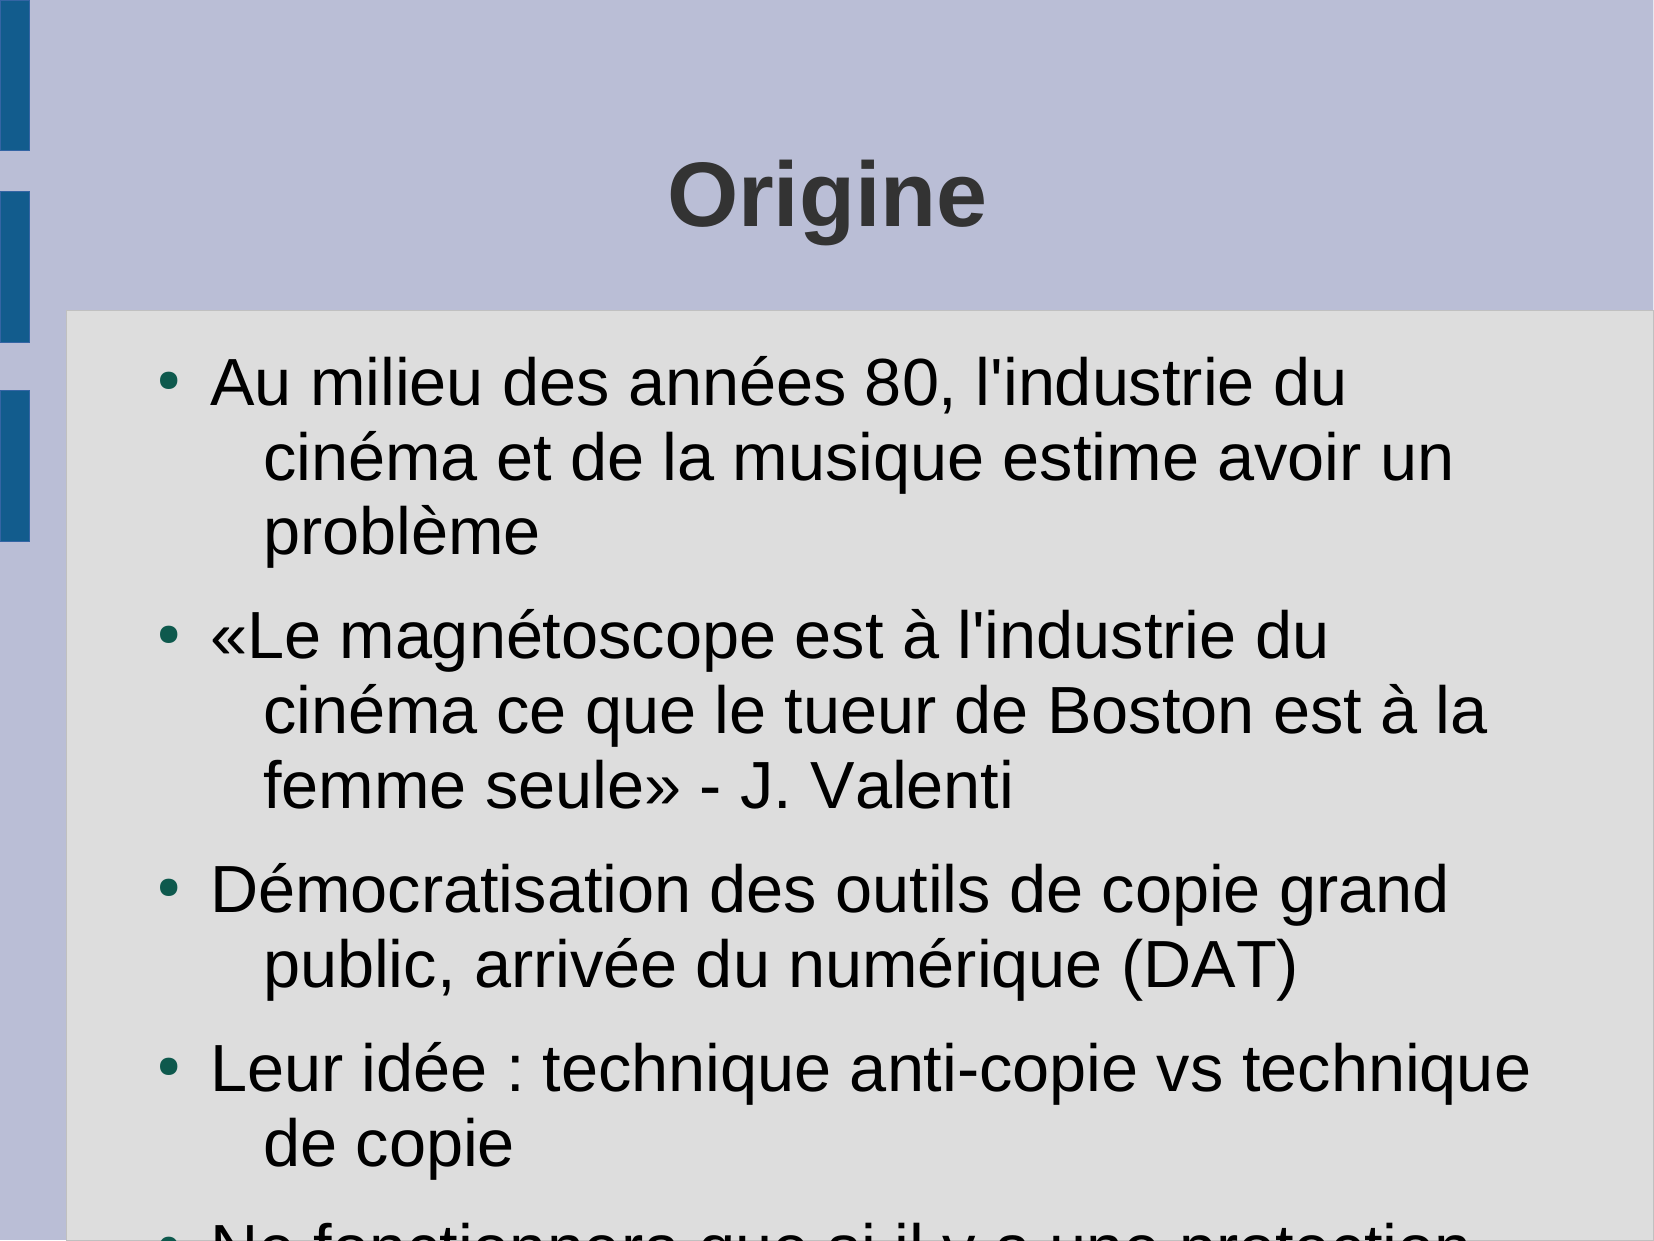

# Origine
Au milieu des années 80, l'industrie du cinéma et de la musique estime avoir un problème
«Le magnétoscope est à l'industrie du cinéma ce que le tueur de Boston est à la femme seule» - J. Valenti
Démocratisation des outils de copie grand public, arrivée du numérique (DAT)
Leur idée : technique anti-copie vs technique de copie
Ne fonctionnera que si il y a une protection légale